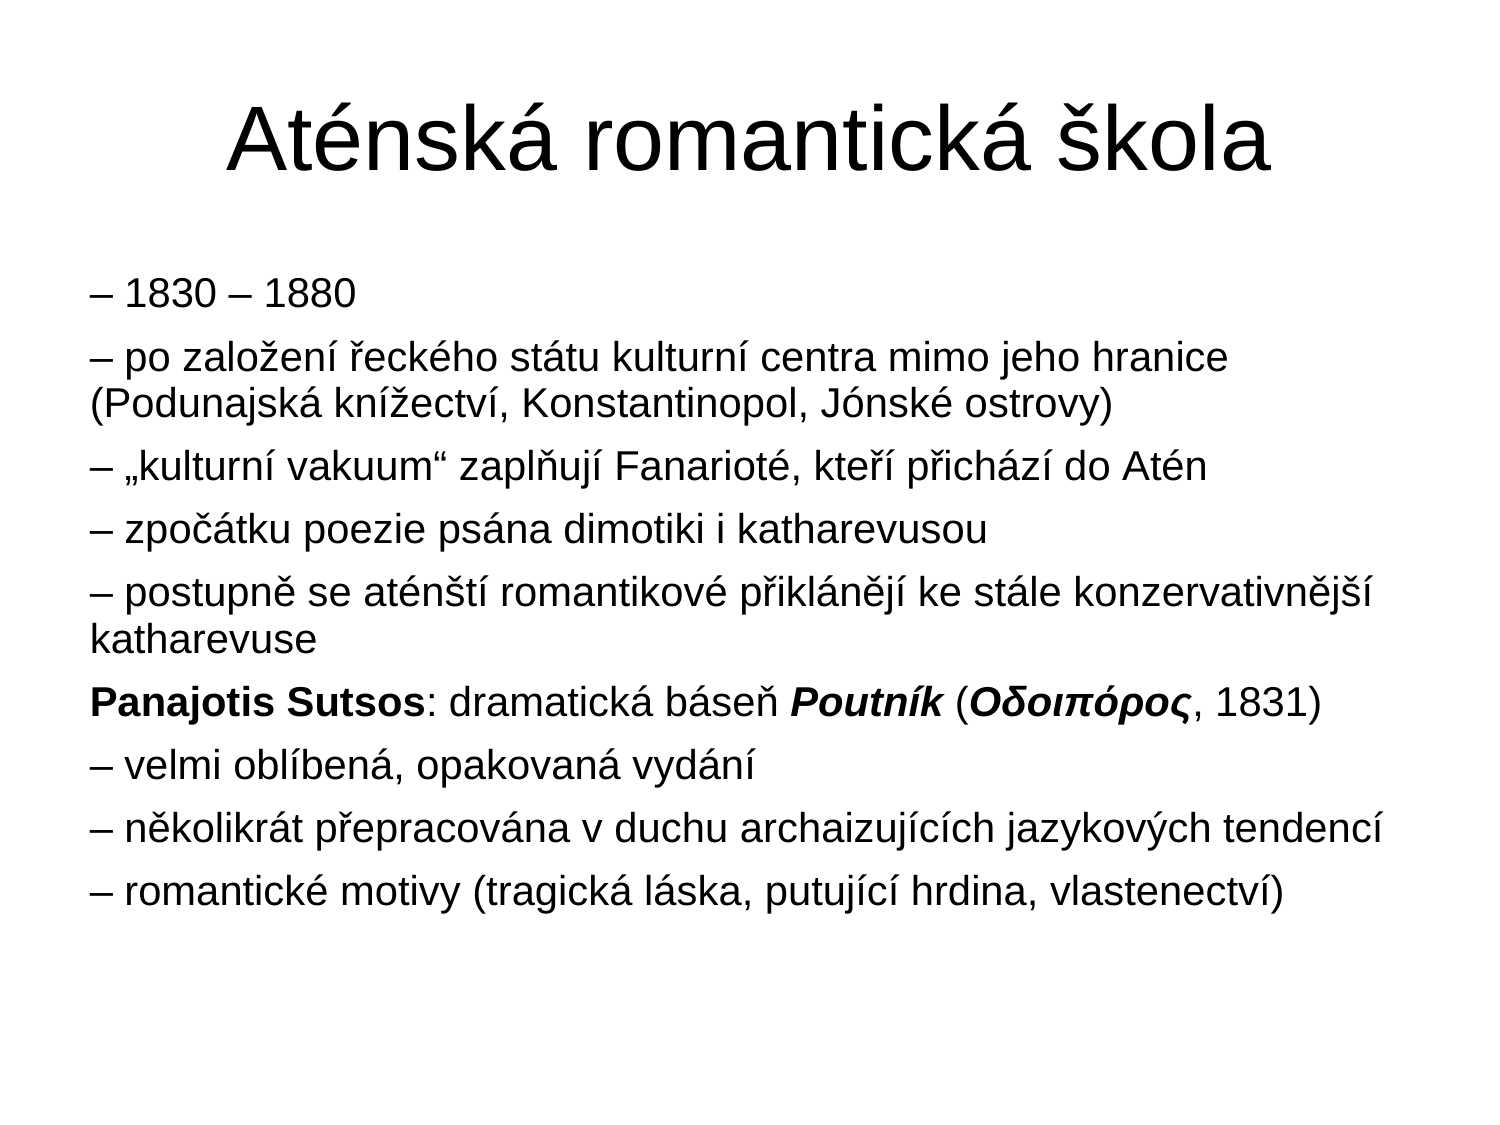

# Aténská romantická škola
– 1830 – 1880
– po založení řeckého státu kulturní centra mimo jeho hranice (Podunajská knížectví, Konstantinopol, Jónské ostrovy)
– „kulturní vakuum“ zaplňují Fanarioté, kteří přichází do Atén
– zpočátku poezie psána dimotiki i katharevusou
– postupně se aténští romantikové přiklánějí ke stále konzervativnější katharevuse
Panajotis Sutsos: dramatická báseň Poutník (Oδοιπόρος, 1831)
– velmi oblíbená, opakovaná vydání
– několikrát přepracována v duchu archaizujících jazykových tendencí
– romantické motivy (tragická láska, putující hrdina, vlastenectví)